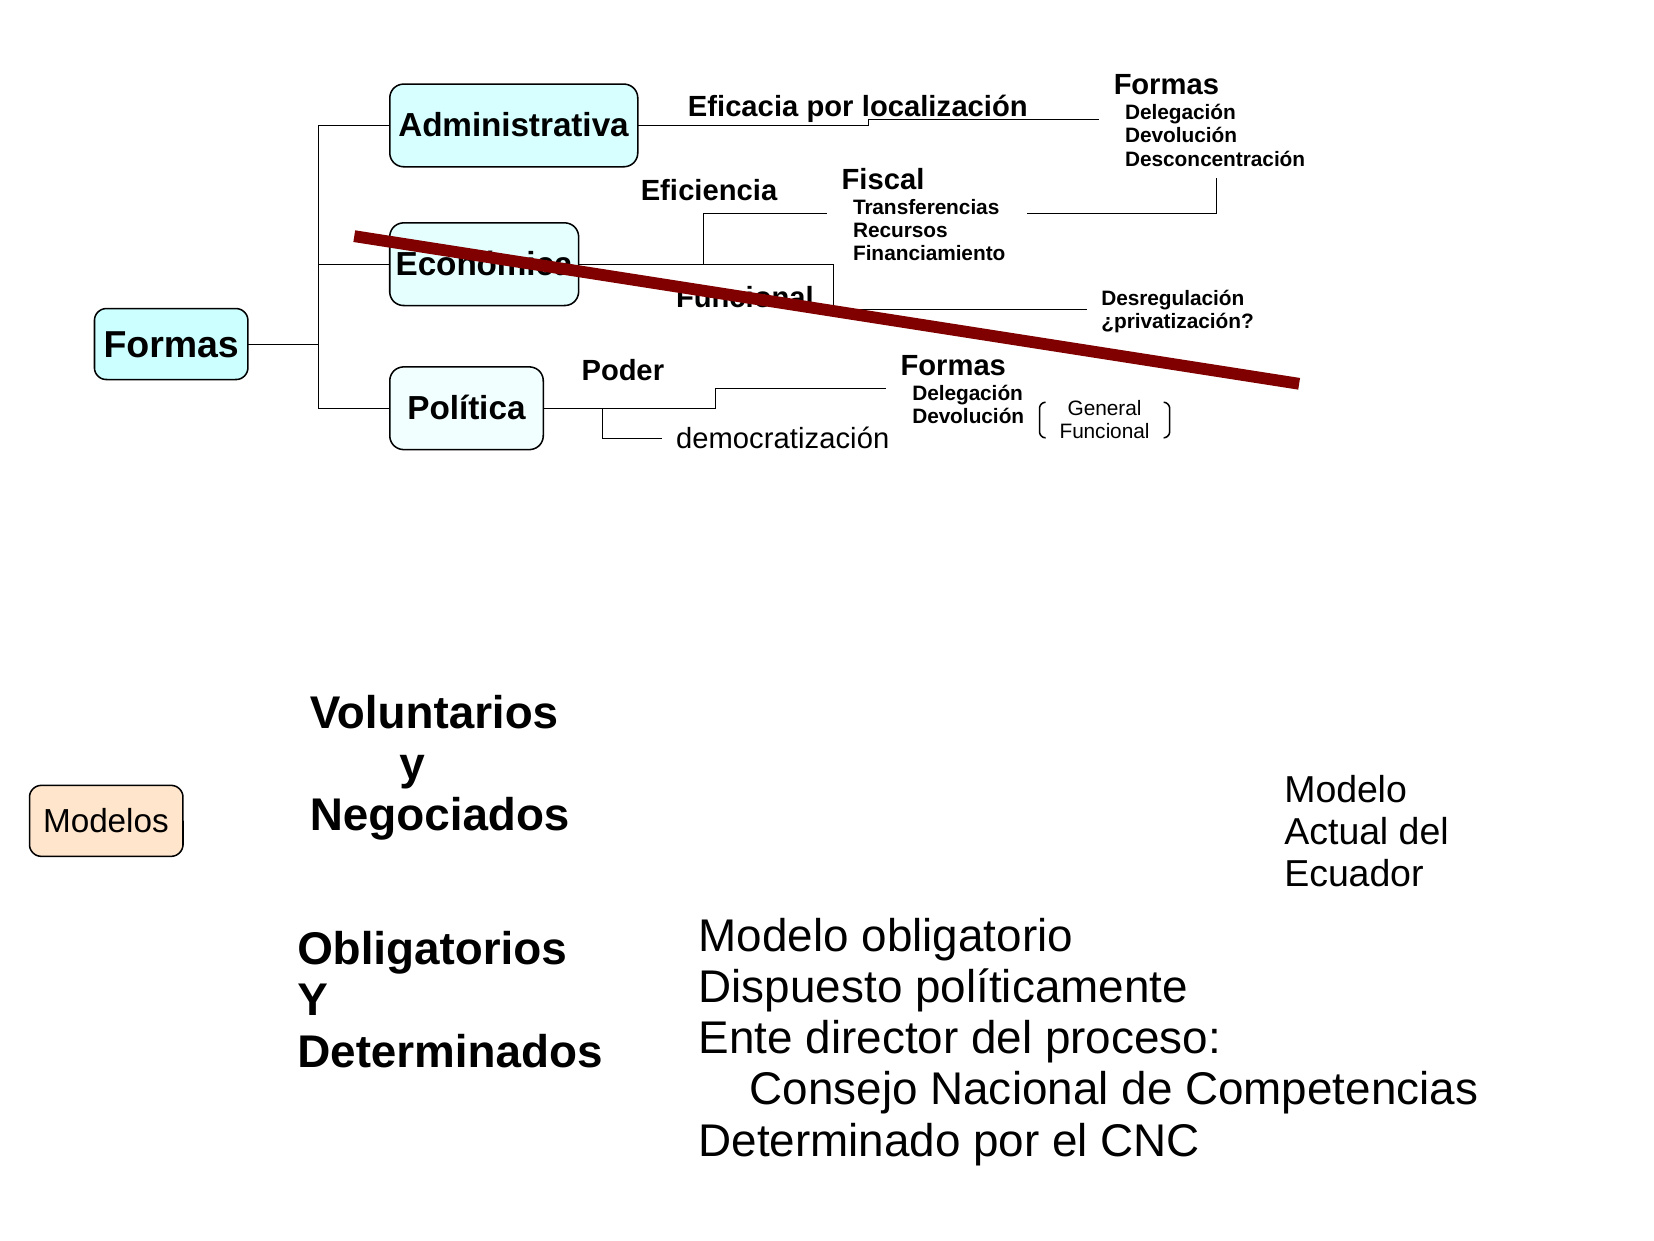

Formas
 Delegación
 Devolución
 Desconcentración
Eficacia por localización
Administrativa
Fiscal
 Transferencias
 Recursos
 Financiamiento
Eficiencia
Económica
Funcional
Desregulación
¿privatización?
Formas
Formas
 Delegación
 Devolución
Poder
Política
General
Funcional
democratización
Voluntarios
 y
Negociados
Modelo
Actual del
Ecuador
Modelos
Modelo obligatorio
Dispuesto políticamente
Ente director del proceso:
 Consejo Nacional de Competencias
Determinado por el CNC
Obligatorios
Y
Determinados